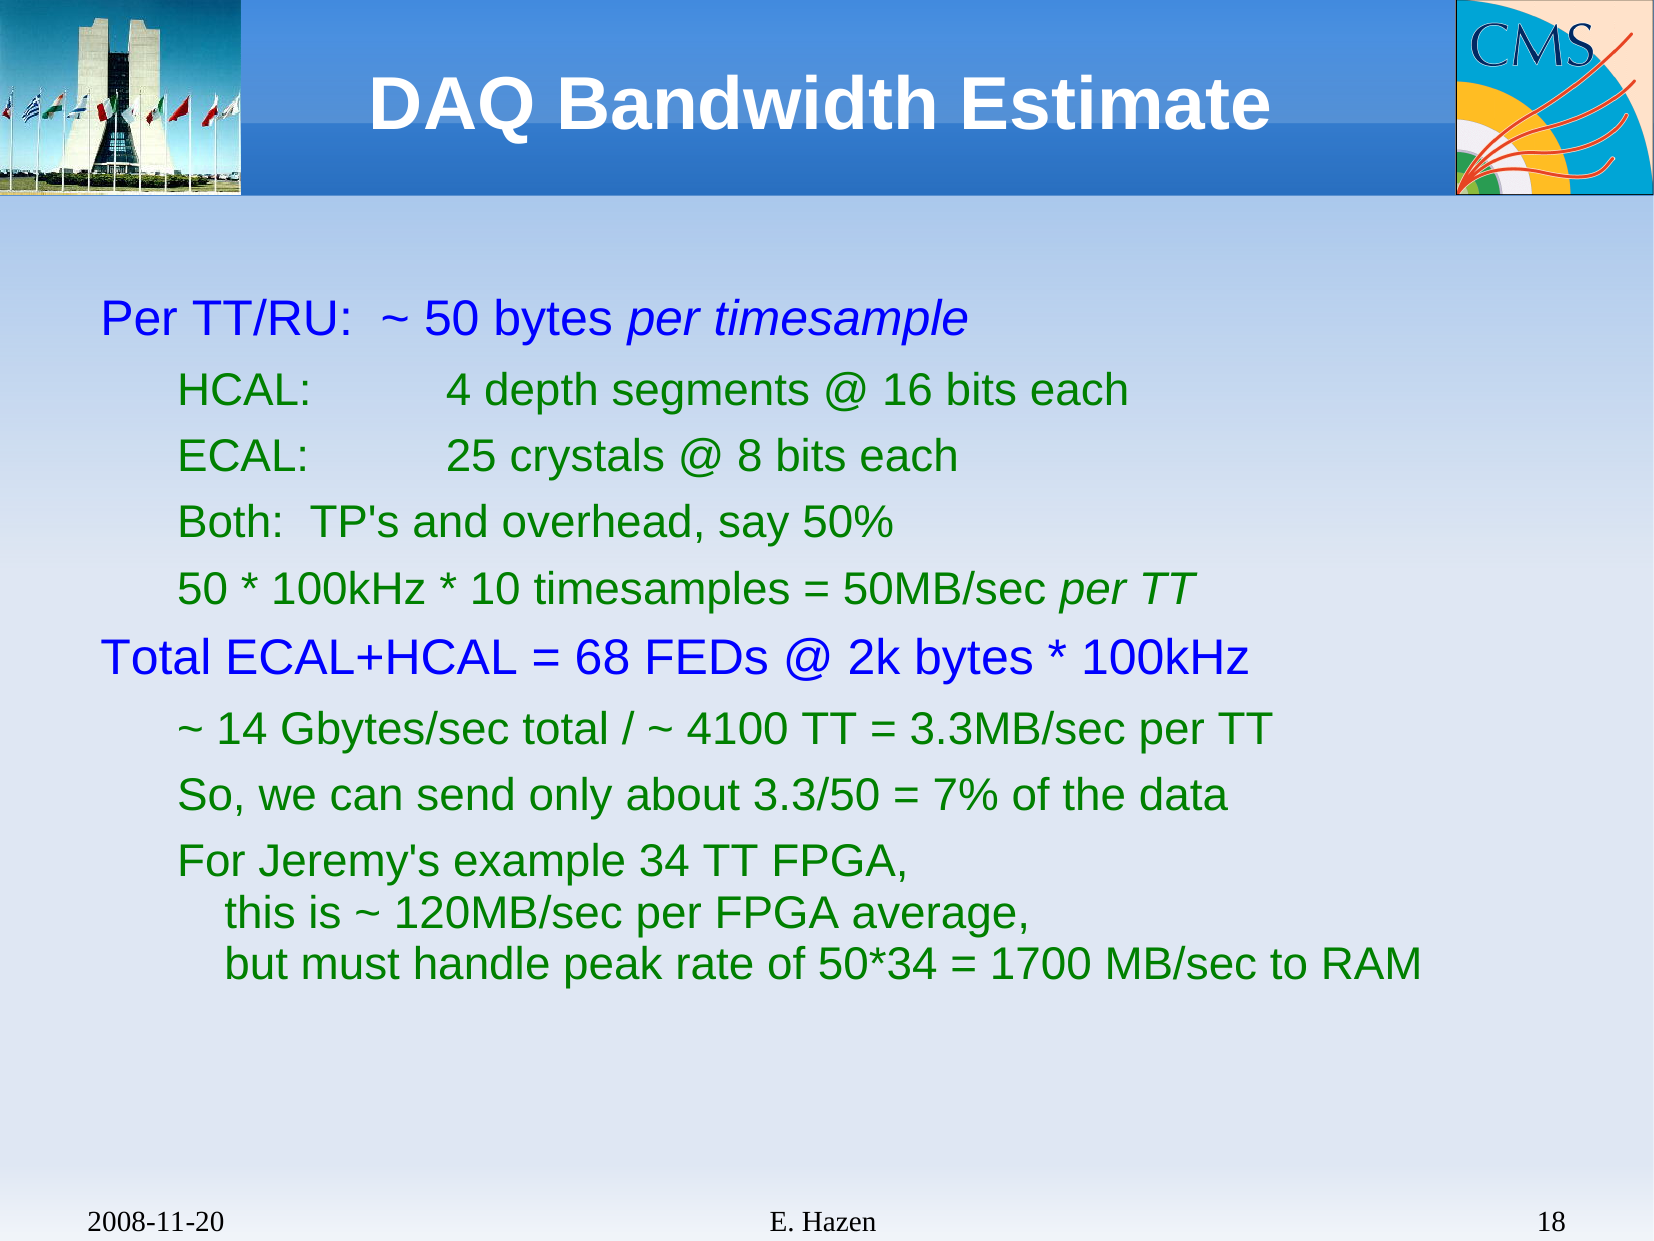

# DAQ Bandwidth Estimate
Per TT/RU: ~ 50 bytes per timesample
HCAL:		4 depth segments @ 16 bits each
ECAL:		25 crystals @ 8 bits each
Both: TP's and overhead, say 50%
50 * 100kHz * 10 timesamples = 50MB/sec per TT
Total ECAL+HCAL = 68 FEDs @ 2k bytes * 100kHz
~ 14 Gbytes/sec total / ~ 4100 TT = 3.3MB/sec per TT
So, we can send only about 3.3/50 = 7% of the data
For Jeremy's example 34 TT FPGA,
this is ~ 120MB/sec per FPGA average,
but must handle peak rate of 50*34 = 1700 MB/sec to RAM
2008-11-20
E. Hazen
18